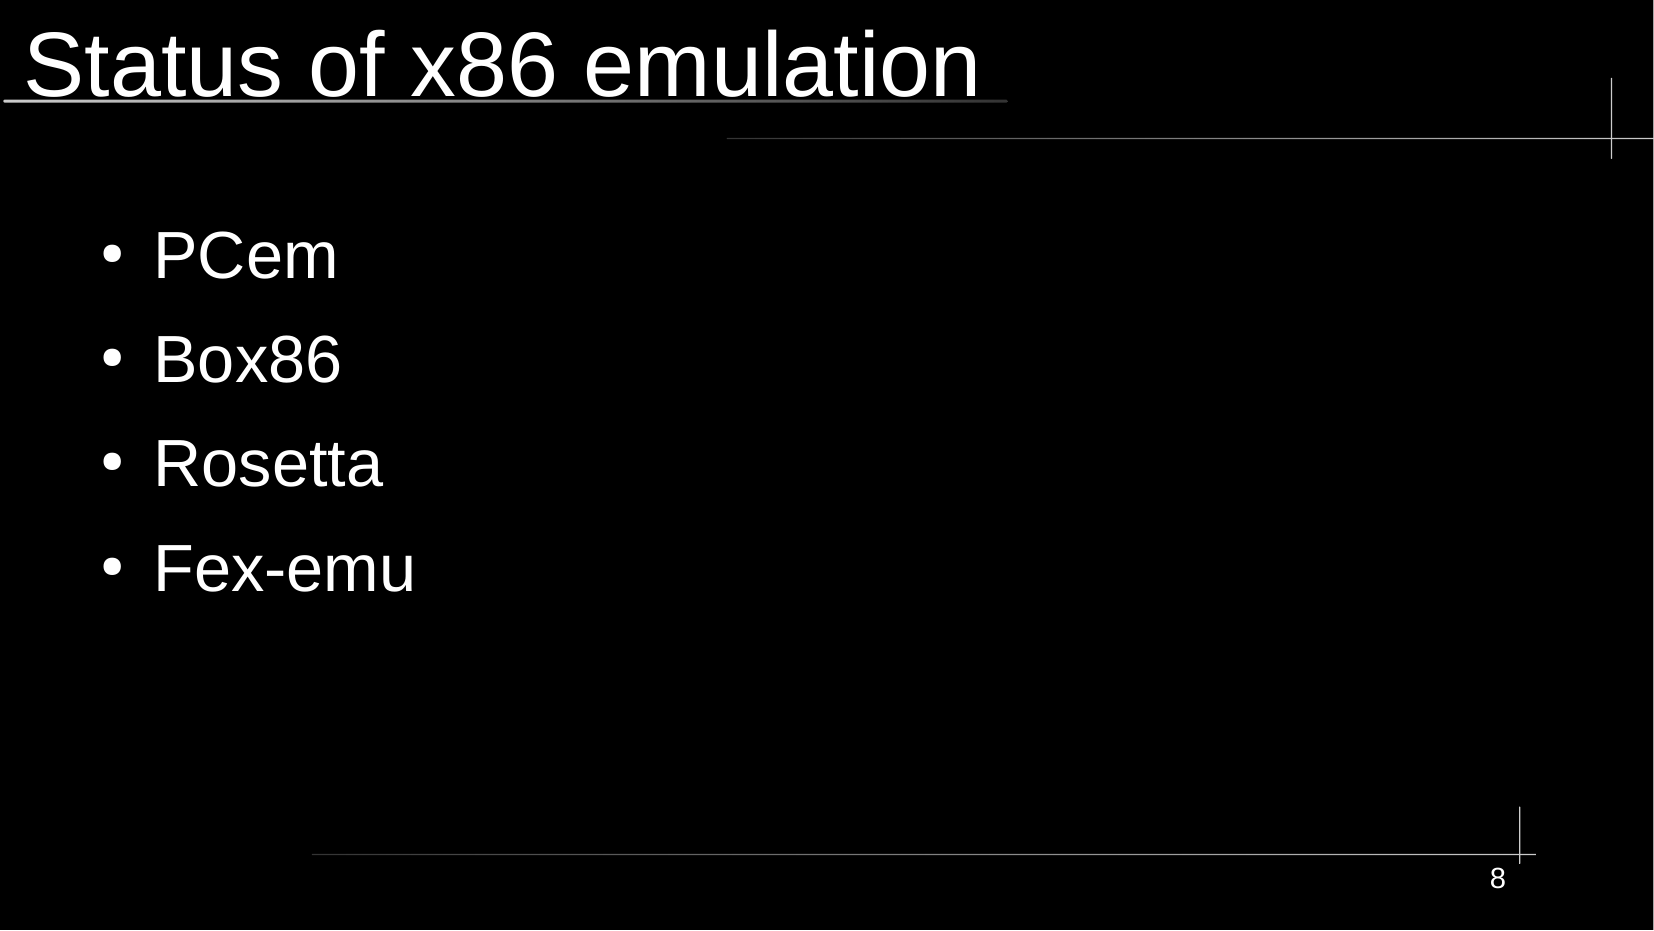

# Status of x86 emulation
PCem
Box86
Rosetta
Fex-emu
8